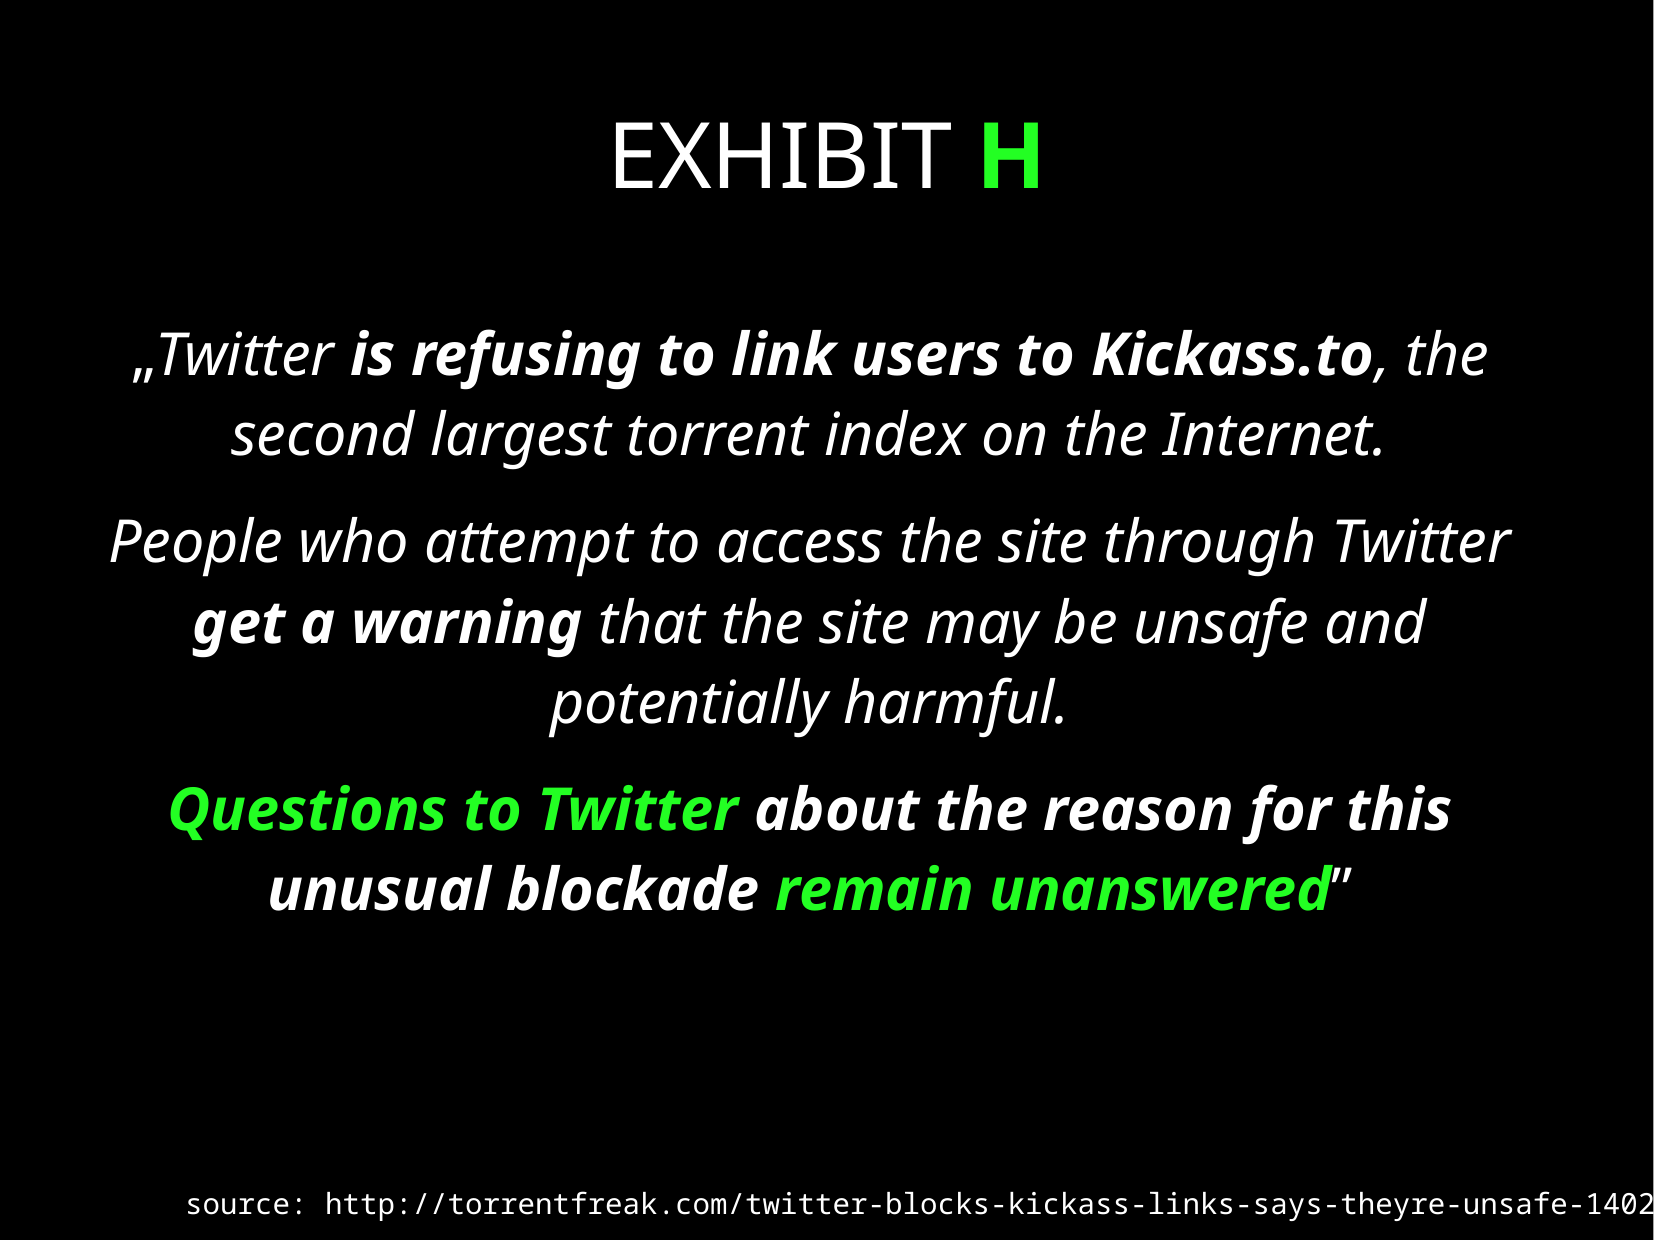

EXHIBIT H
# „Twitter is refusing to link users to Kickass.to, the second largest torrent index on the Internet.
People who attempt to access the site through Twitter get a warning that the site may be unsafe and potentially harmful.
Questions to Twitter about the reason for this unusual blockade remain unanswered”
source: http://torrentfreak.com/twitter-blocks-kickass-links-says-theyre-unsafe-140221/